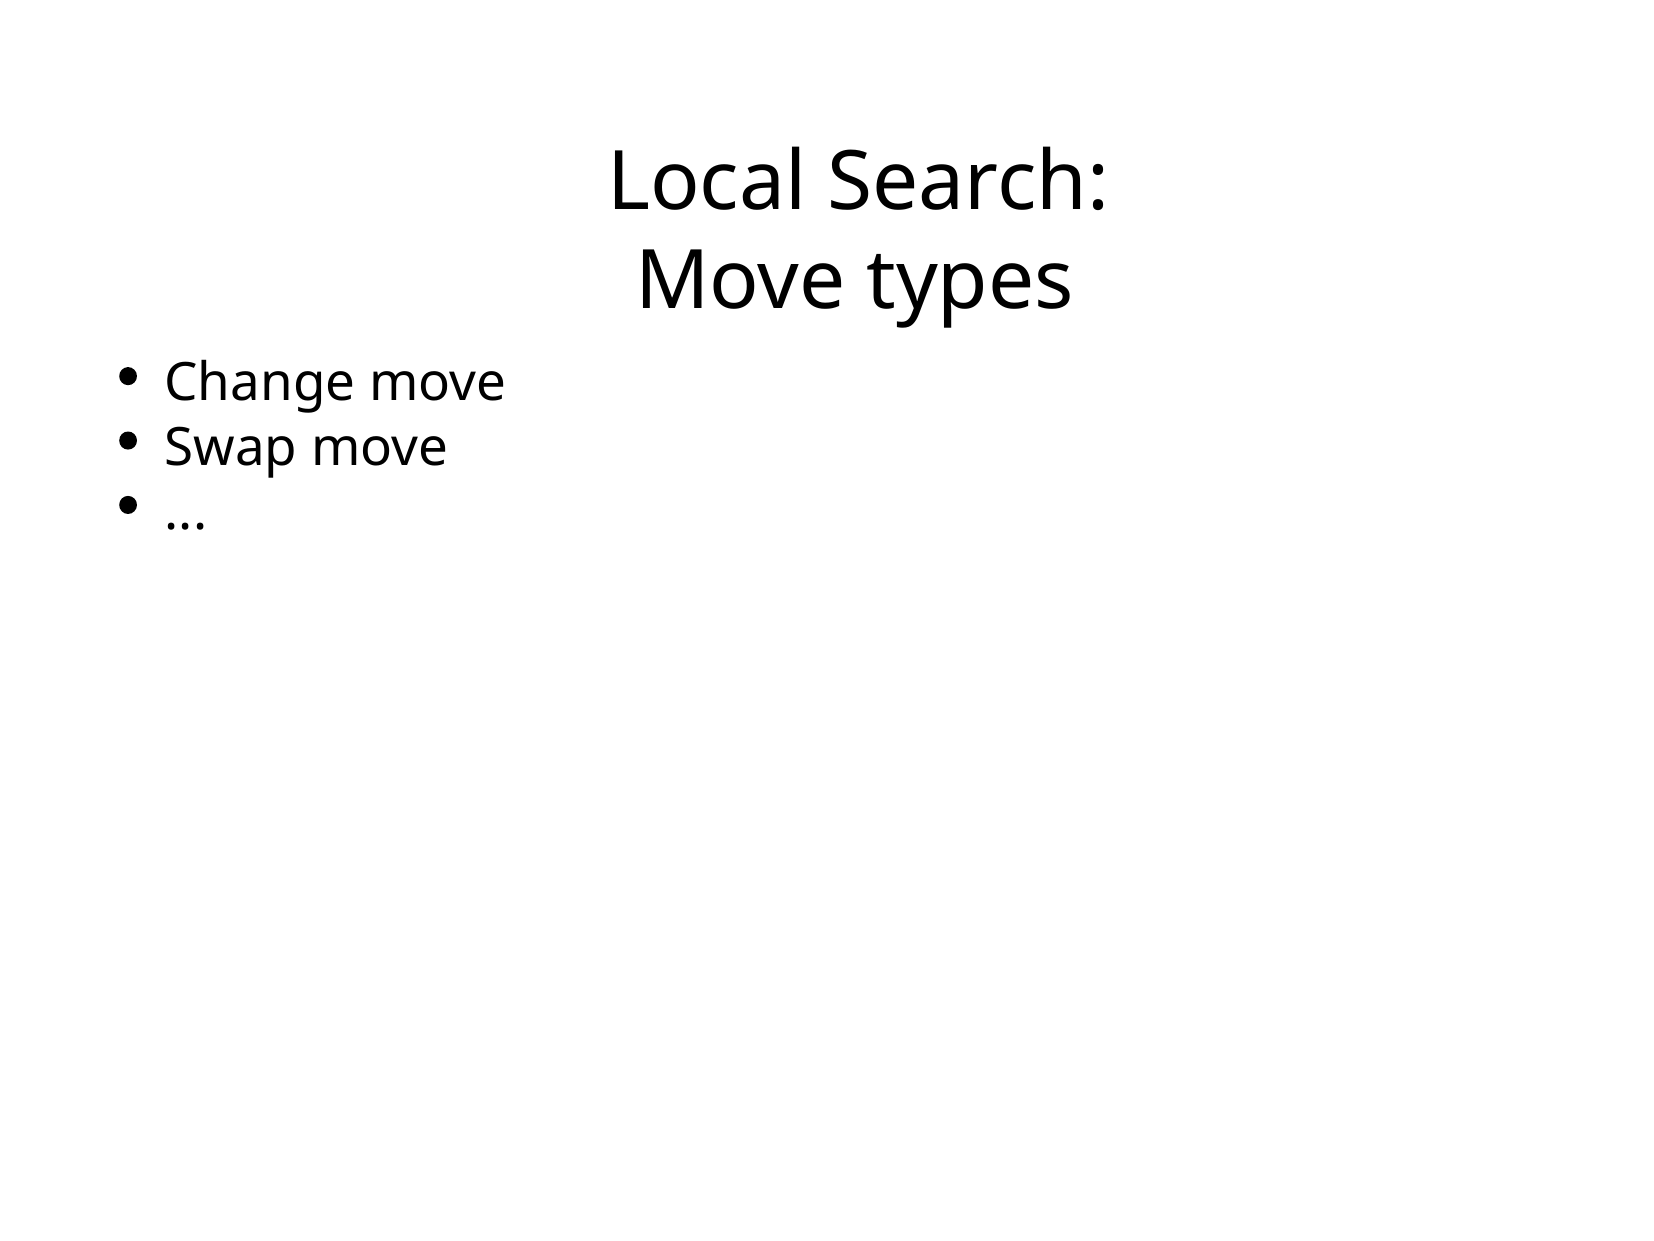

Local Search:
Move types
Change move
Swap move
...